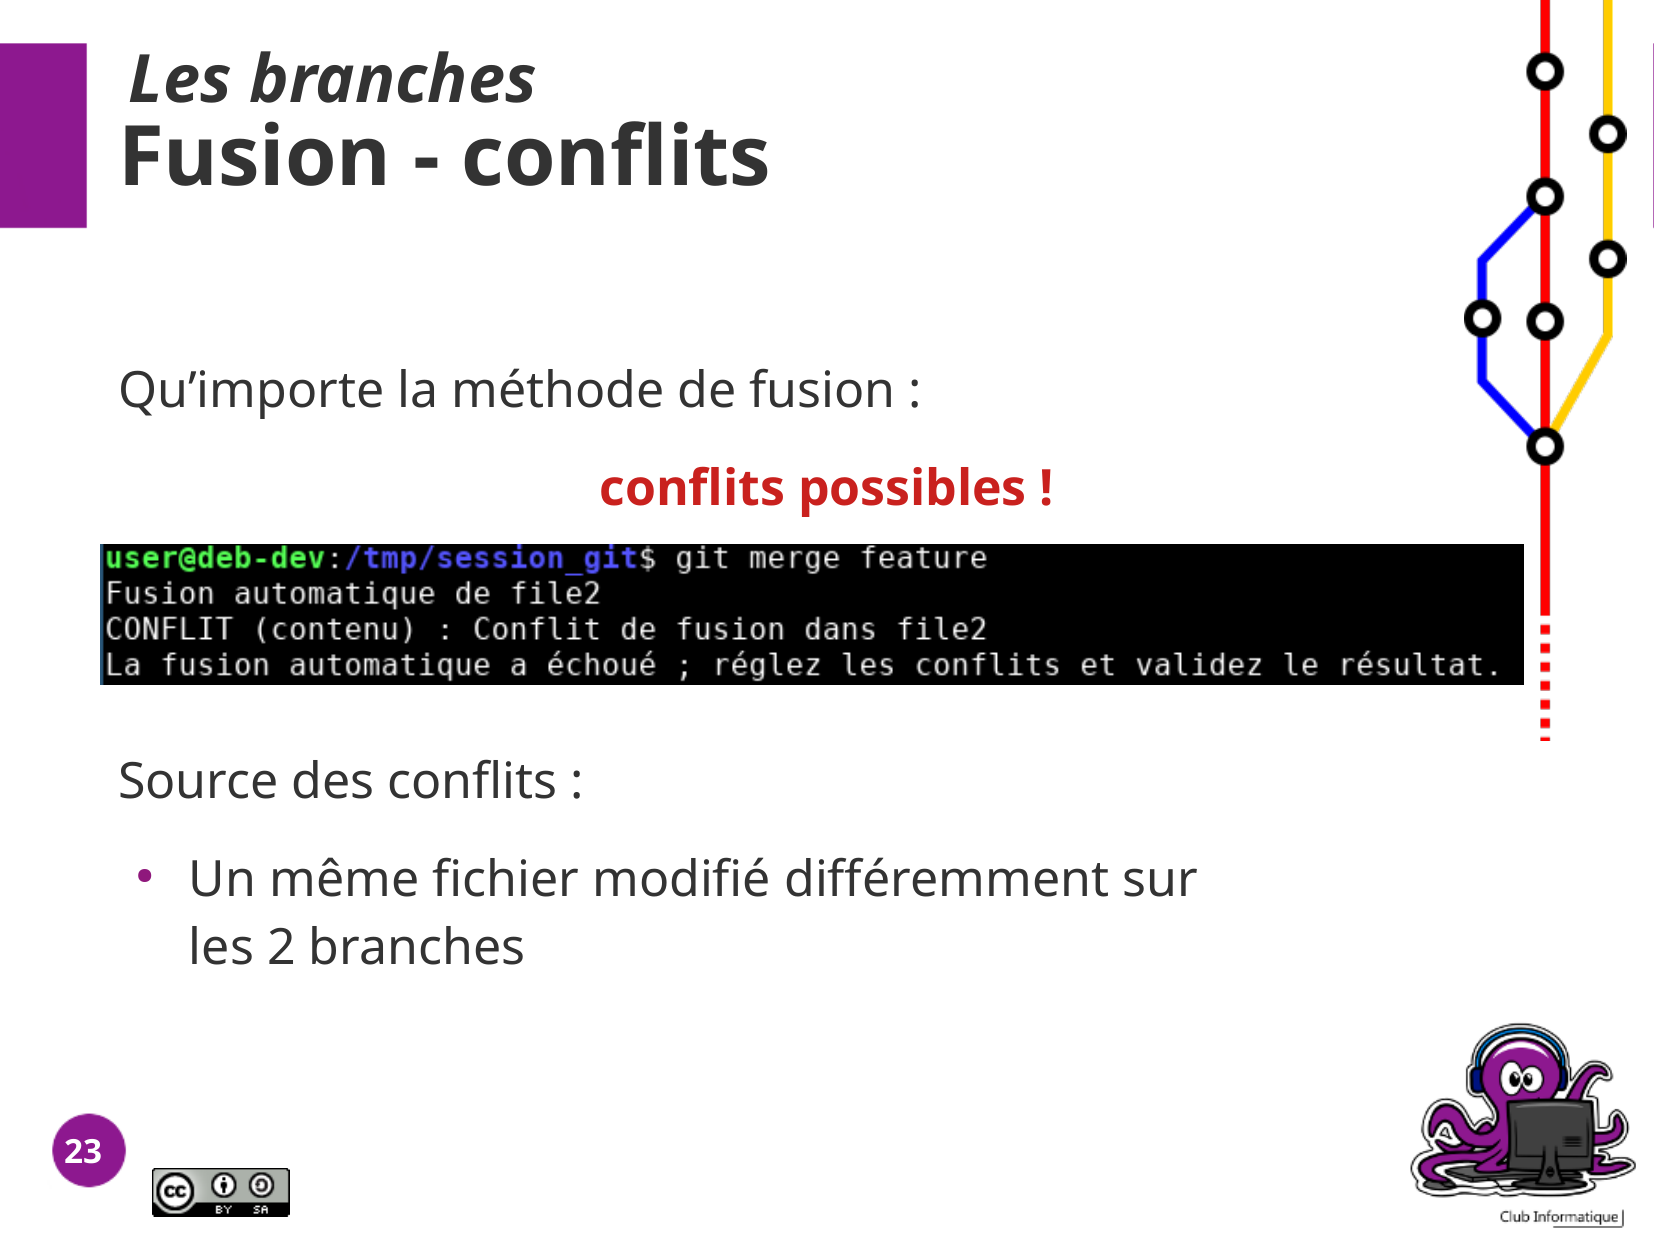

Les branches
# Fusion - conflits
Qu’importe la méthode de fusion :
conflits possibles !
Source des conflits :
Un même fichier modifié différemment sur
les 2 branches
23